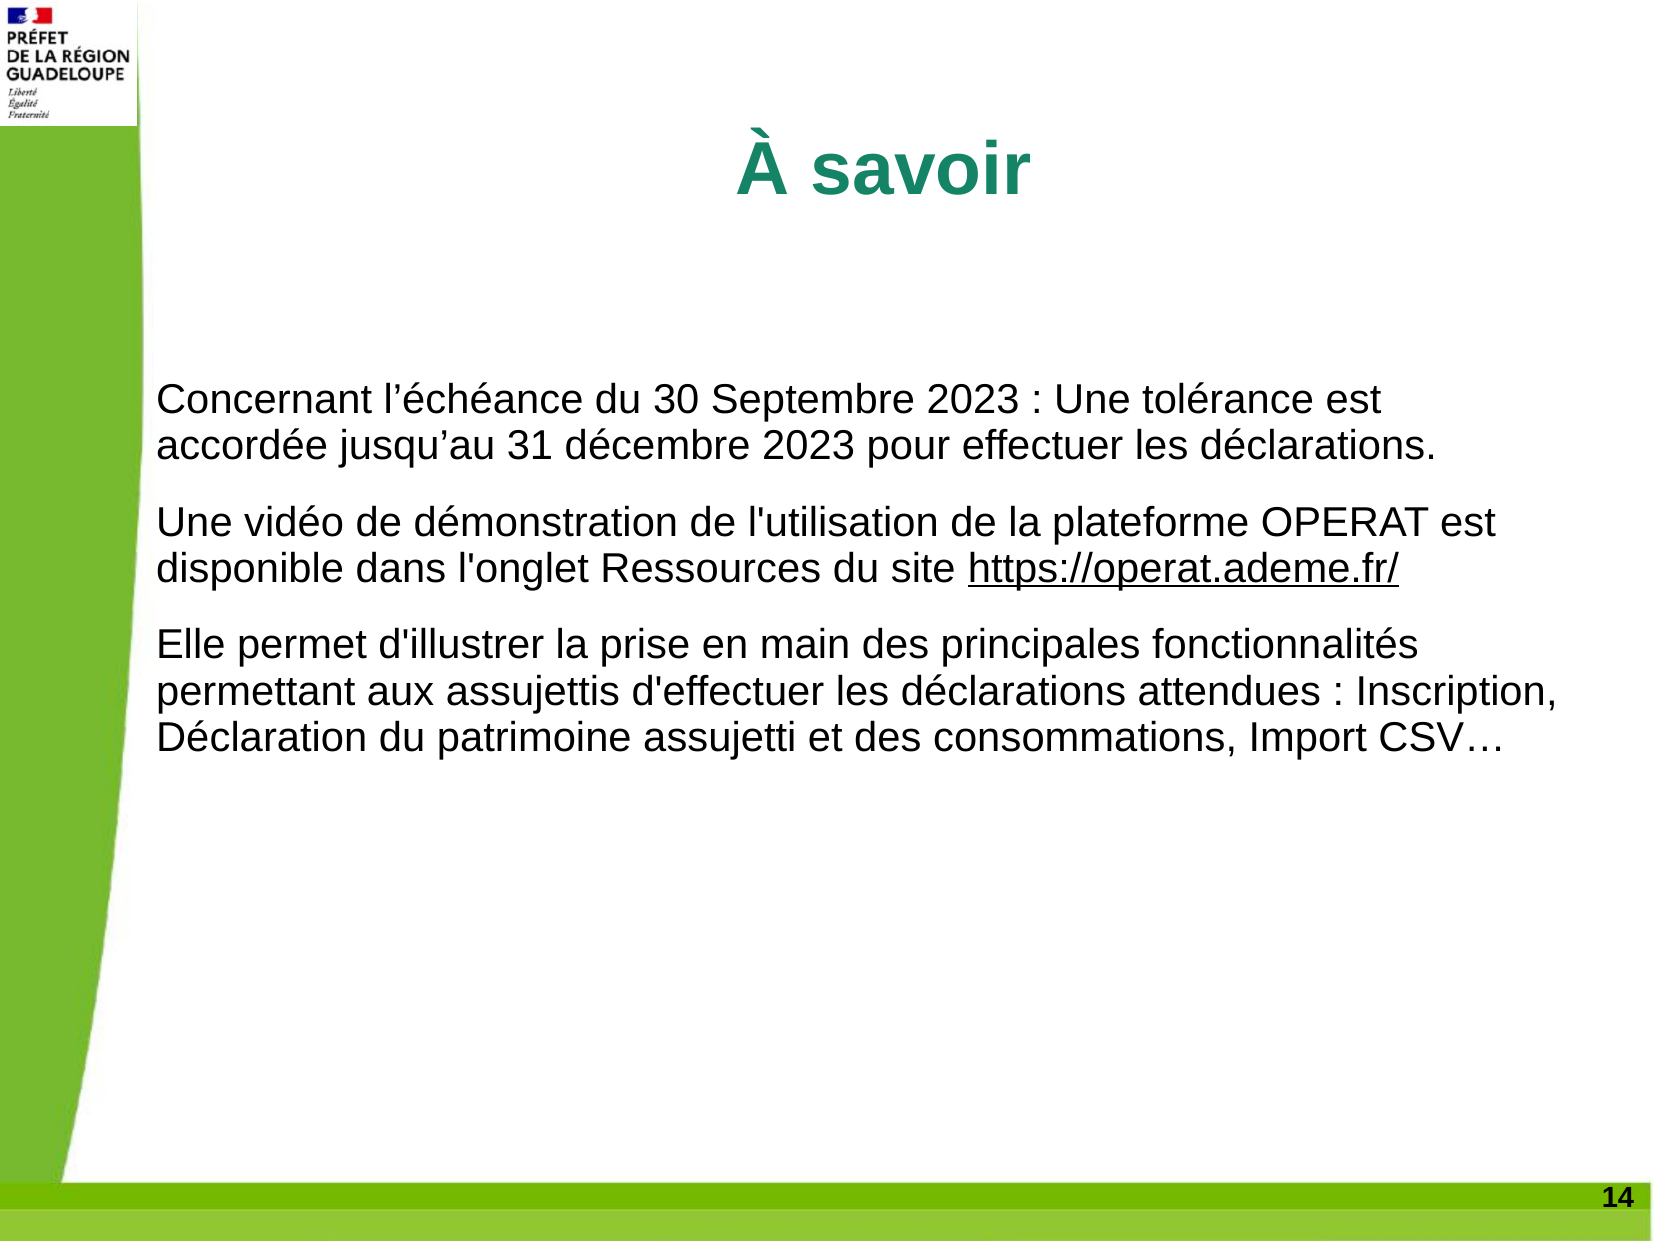

# À savoir
Concernant l’échéance du 30 Septembre 2023 : Une tolérance est accordée jusqu’au 31 décembre 2023 pour effectuer les déclarations.
Une vidéo de démonstration de l'utilisation de la plateforme OPERAT est disponible dans l'onglet Ressources du site https://operat.ademe.fr/
Elle permet d'illustrer la prise en main des principales fonctionnalités permettant aux assujettis d'effectuer les déclarations attendues : Inscription, Déclaration du patrimoine assujetti et des consommations, Import CSV…